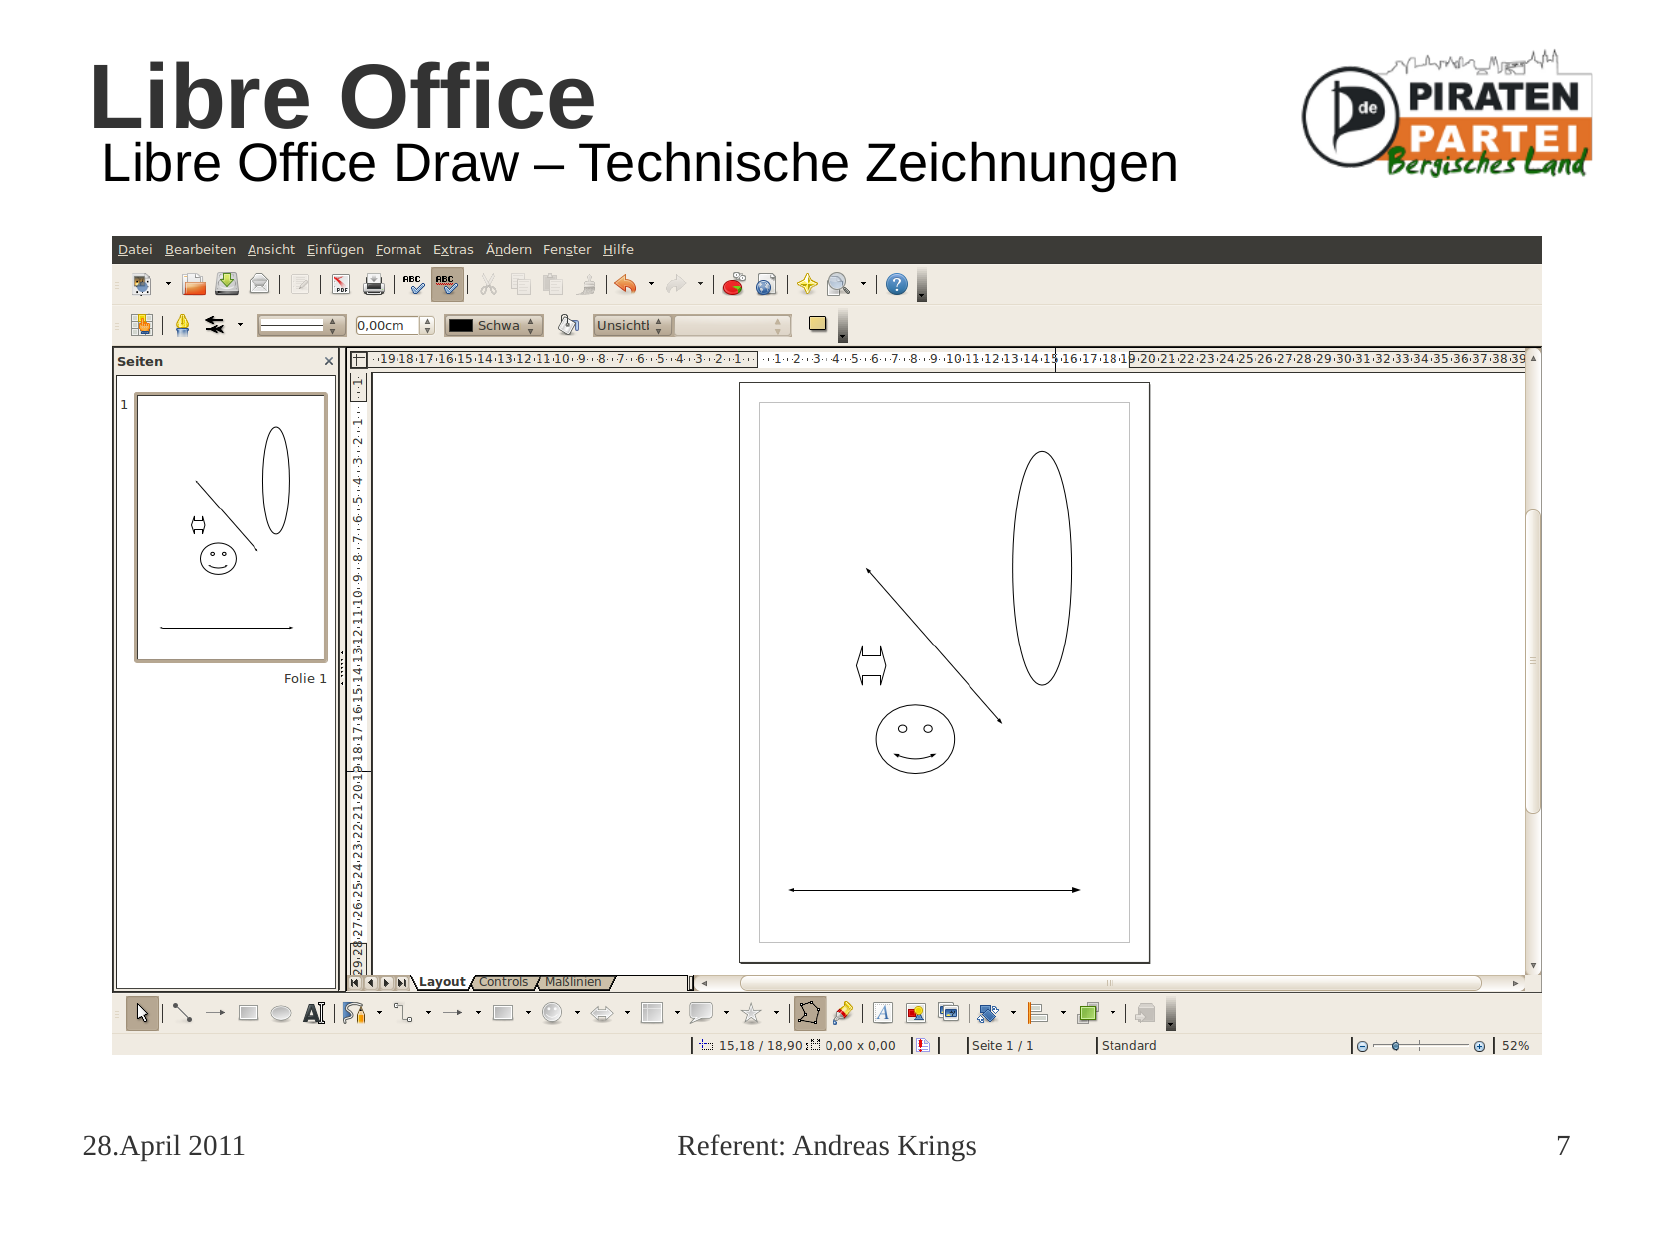

# Libre Office Draw – Technische Zeichnungen
7